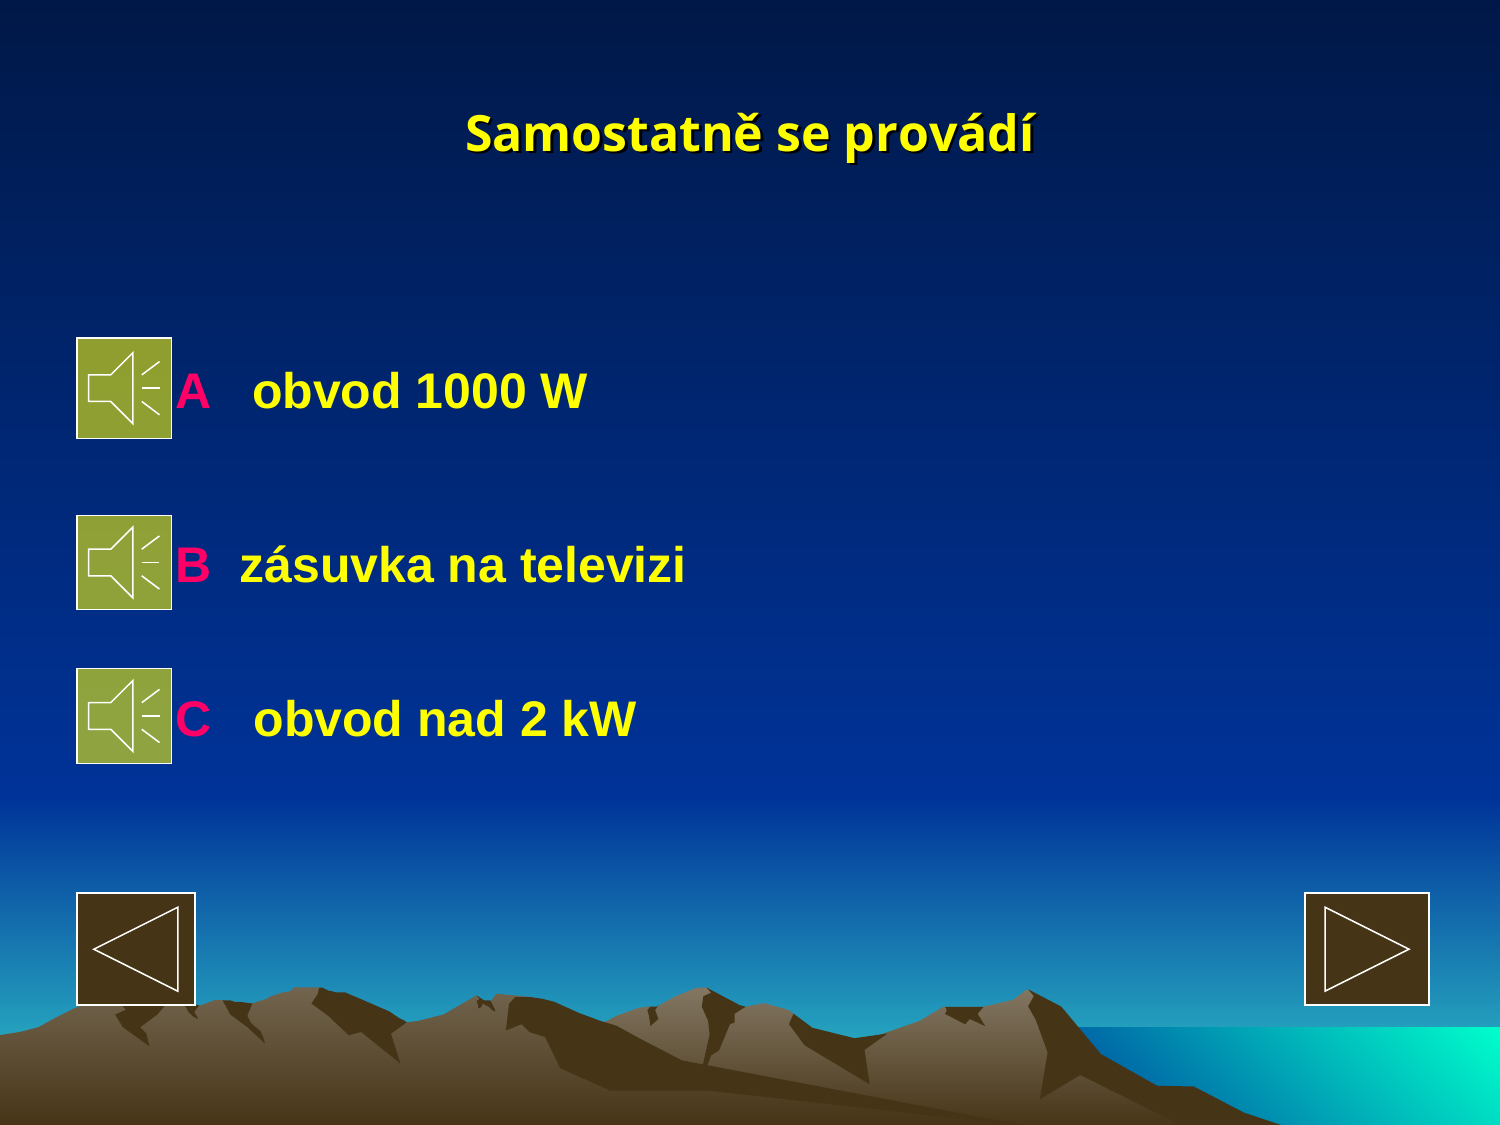

# Samostatně se provádí
 A obvod 1000 W
 B zásuvka na televizi
 C obvod nad 2 kW